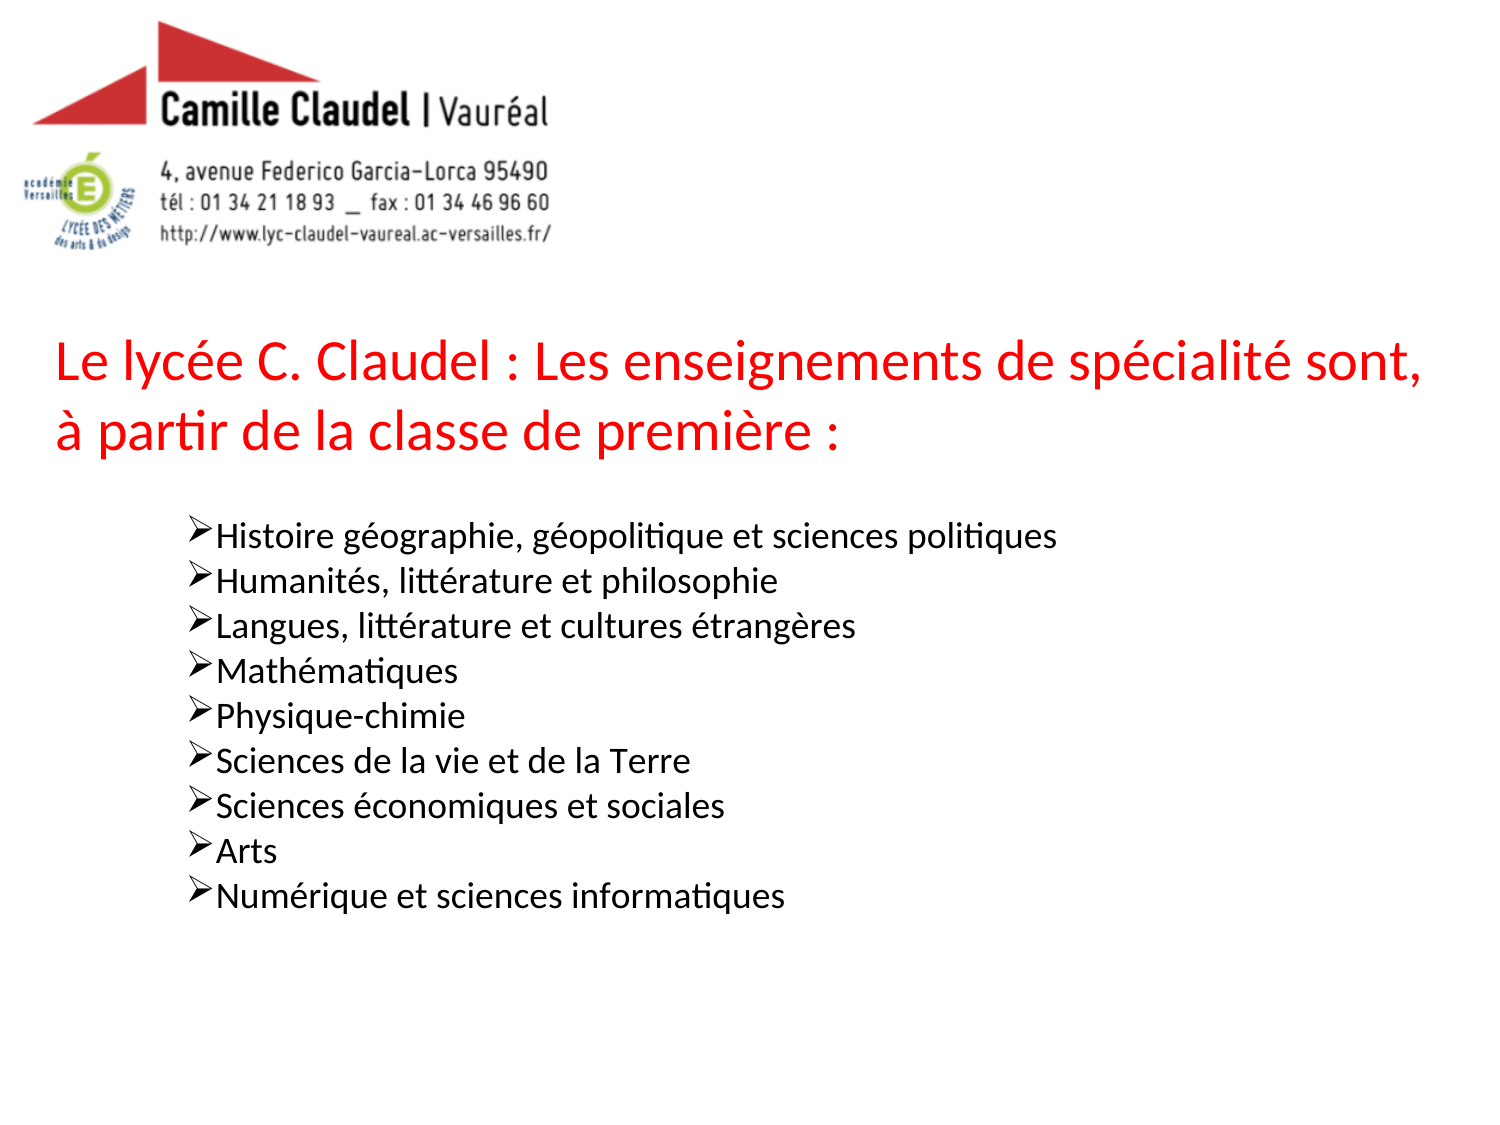

Le lycée C. Claudel : Les enseignements de spécialité sont, à partir de la classe de première :
Histoire géographie, géopolitique et sciences politiques
Humanités, littérature et philosophie
Langues, littérature et cultures étrangères
Mathématiques
Physique-chimie
Sciences de la vie et de la Terre
Sciences économiques et sociales
Arts
Numérique et sciences informatiques